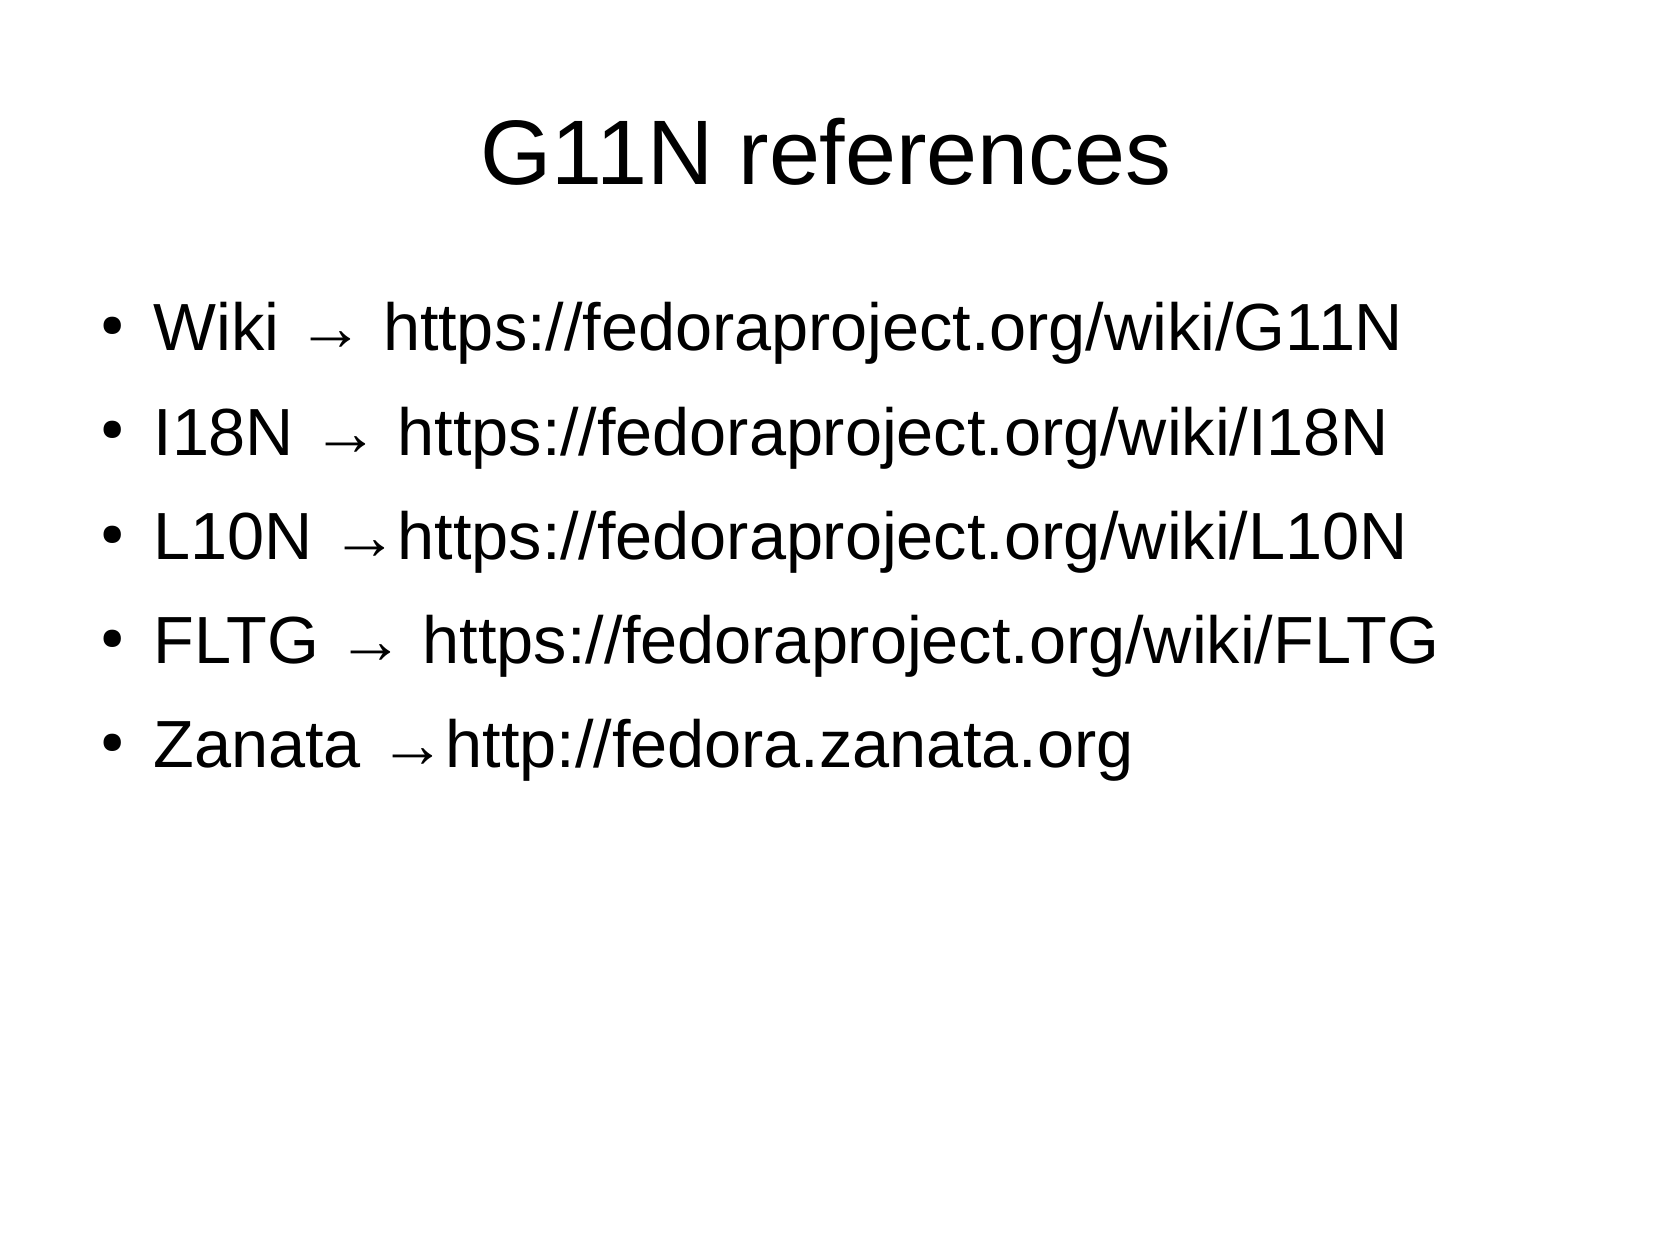

# G11N references
Wiki → https://fedoraproject.org/wiki/G11N
I18N → https://fedoraproject.org/wiki/I18N
L10N →https://fedoraproject.org/wiki/L10N
FLTG → https://fedoraproject.org/wiki/FLTG
Zanata →http://fedora.zanata.org